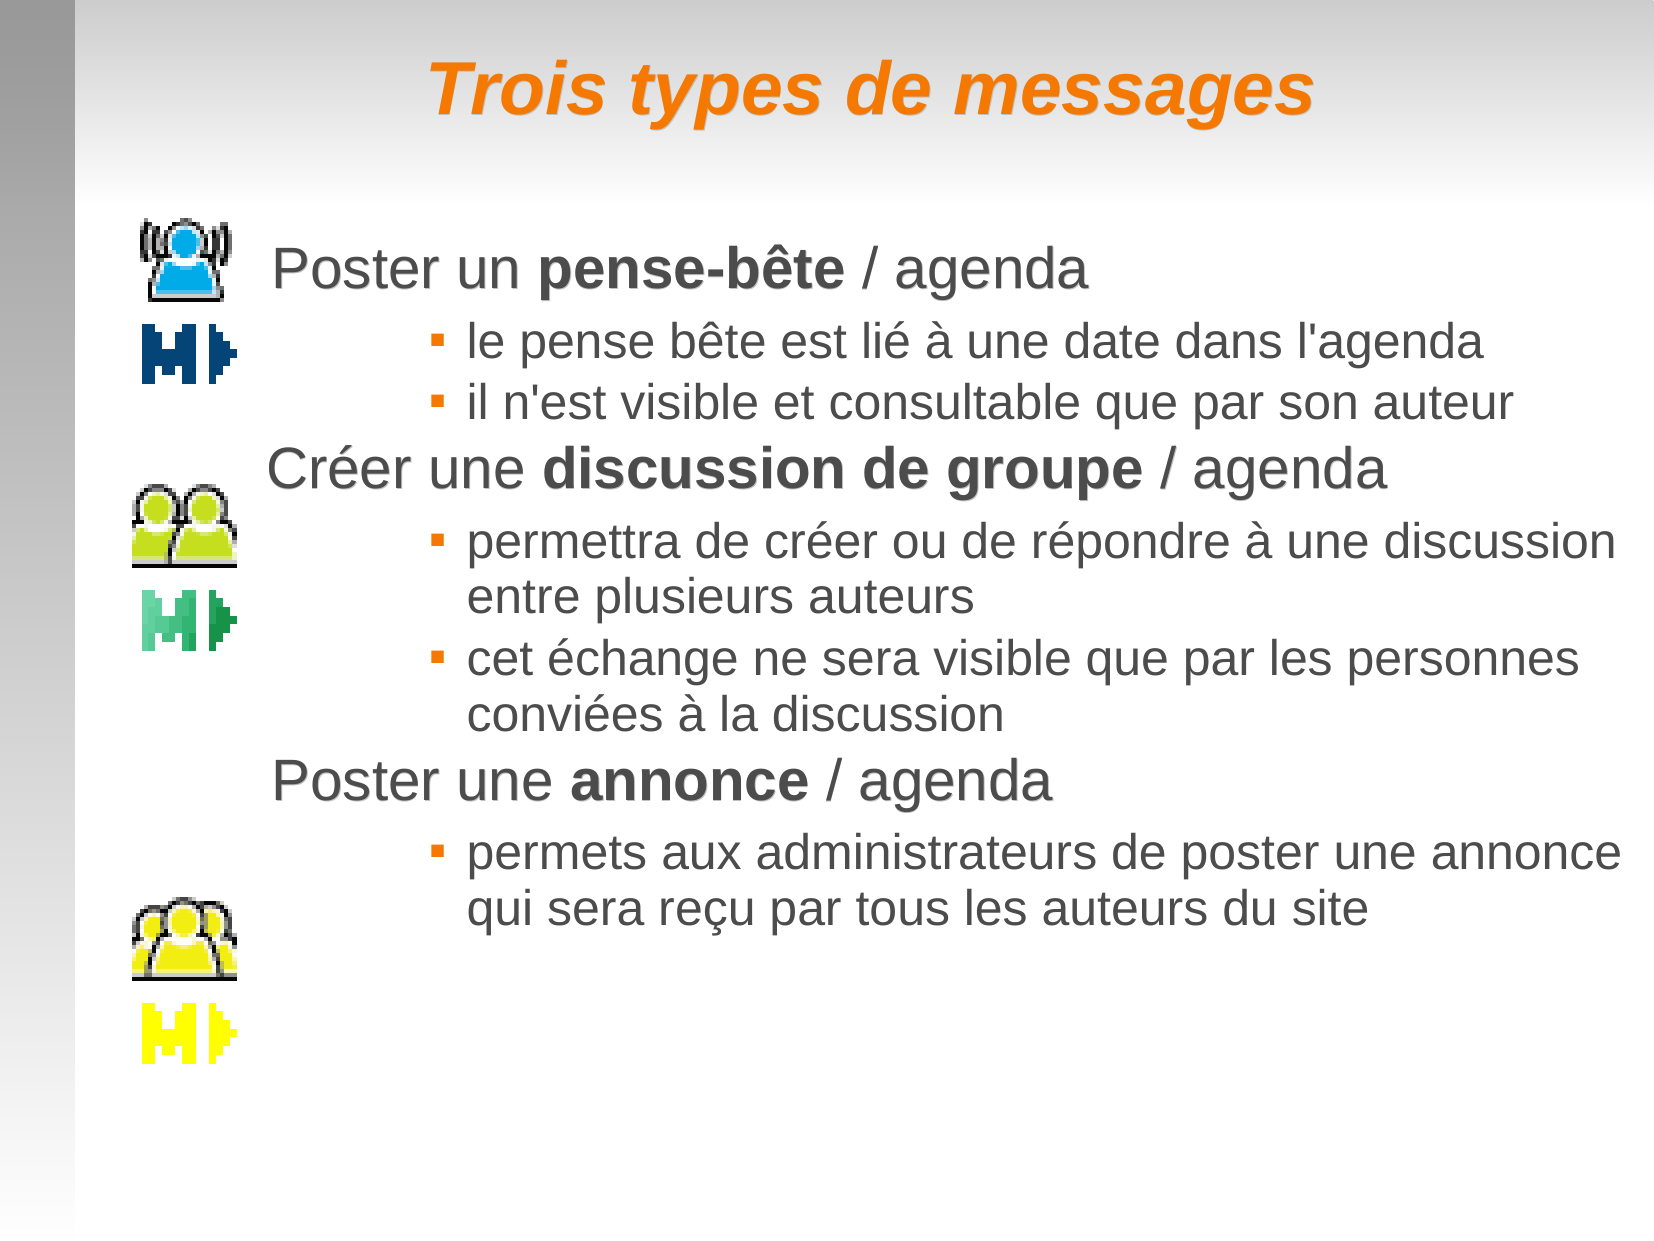

# Trois types de messages
Poster un pense-bête / agenda
le pense bête est lié à une date dans l'agenda
il n'est visible et consultable que par son auteur
Créer une discussion de groupe / agenda
permettra de créer ou de répondre à une discussion entre plusieurs auteurs
cet échange ne sera visible que par les personnes conviées à la discussion
Poster une annonce / agenda
permets aux administrateurs de poster une annonce qui sera reçu par tous les auteurs du site